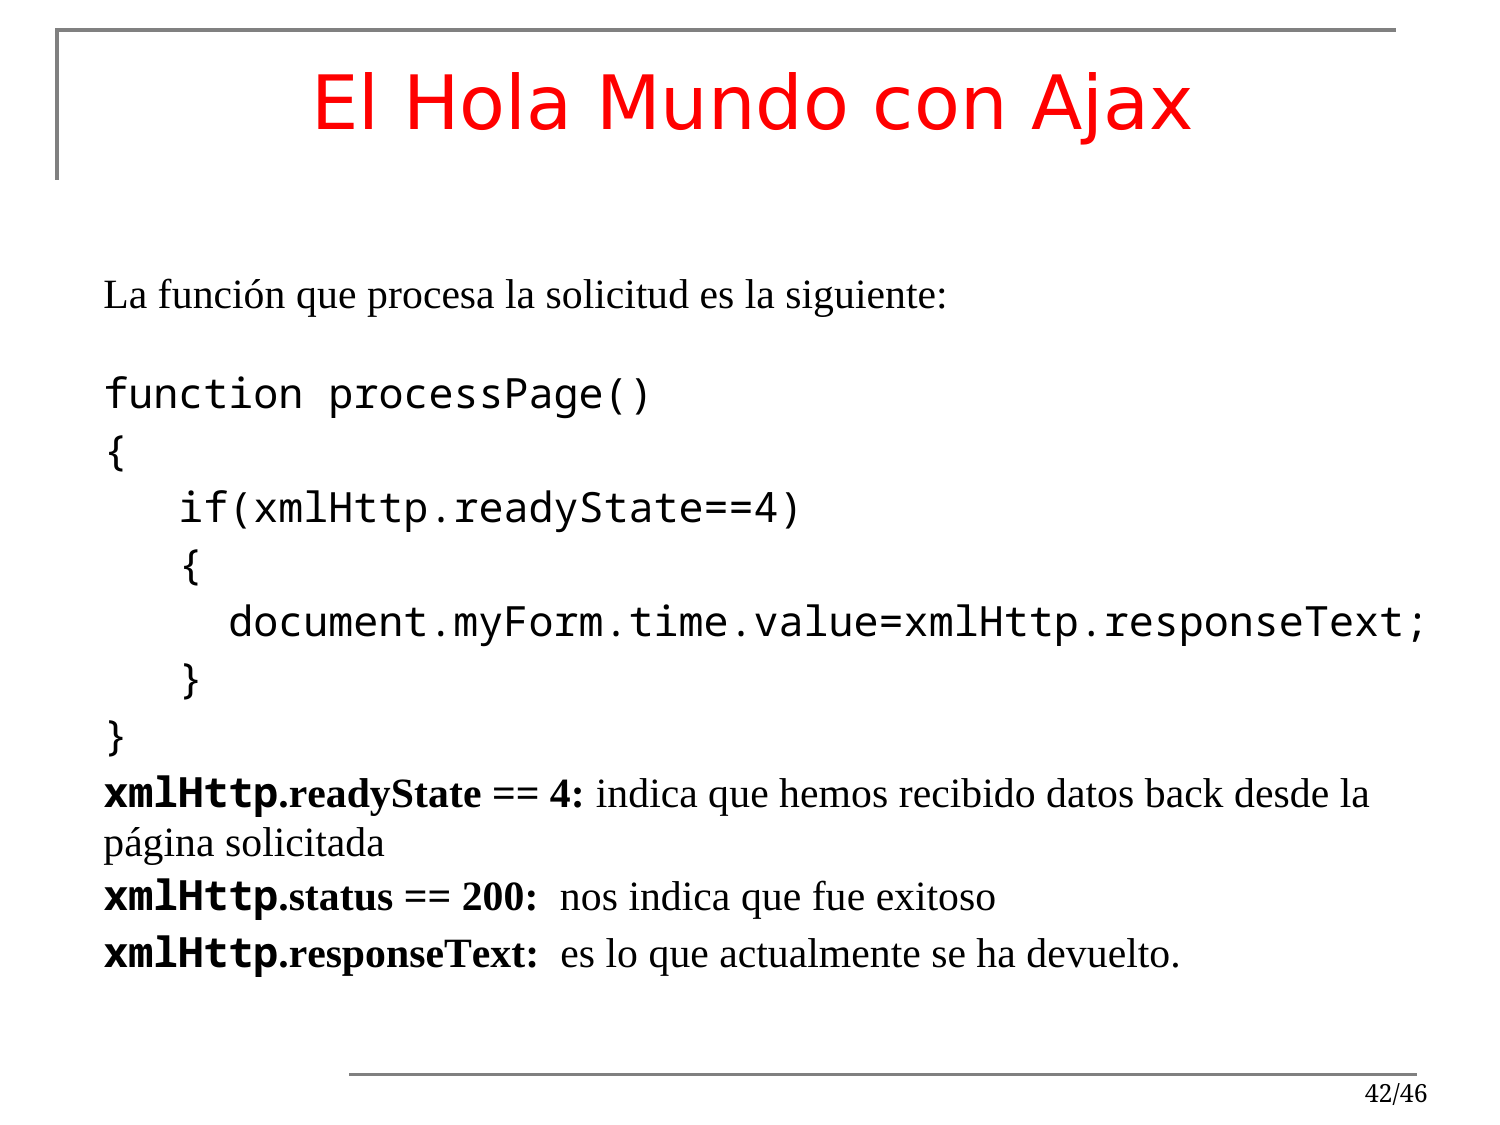

# El Hola Mundo con Ajax
La función que procesa la solicitud es la siguiente:
function processPage()
{
 if(xmlHttp.readyState==4)
 {
 document.myForm.time.value=xmlHttp.responseText;
 }
}
xmlHttp.readyState == 4: indica que hemos recibido datos back desde la página solicitada
xmlHttp.status == 200: nos indica que fue exitoso
xmlHttp.responseText: es lo que actualmente se ha devuelto.